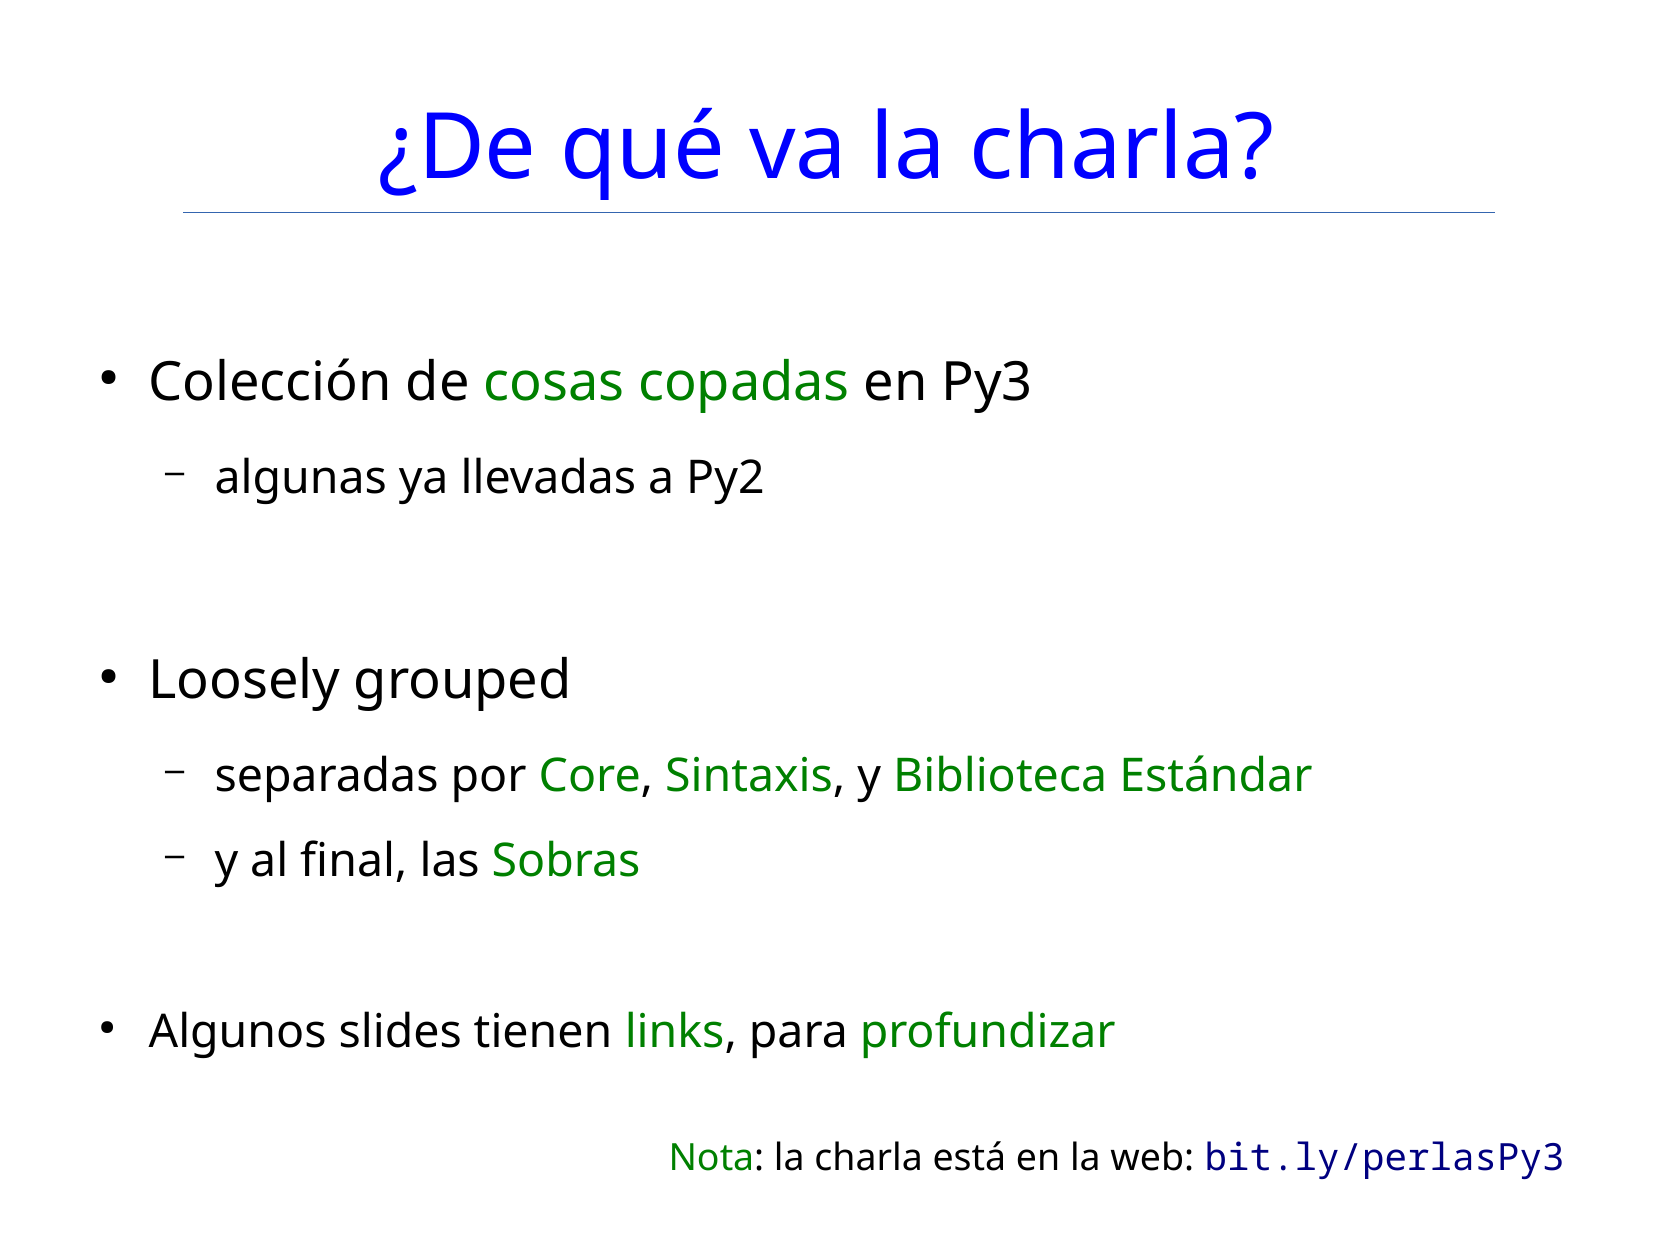

# ¿De qué va la charla?
Colección de cosas copadas en Py3
algunas ya llevadas a Py2
Loosely grouped
separadas por Core, Sintaxis, y Biblioteca Estándar
y al final, las Sobras
Algunos slides tienen links, para profundizar
Nota: la charla está en la web: bit.ly/perlasPy3